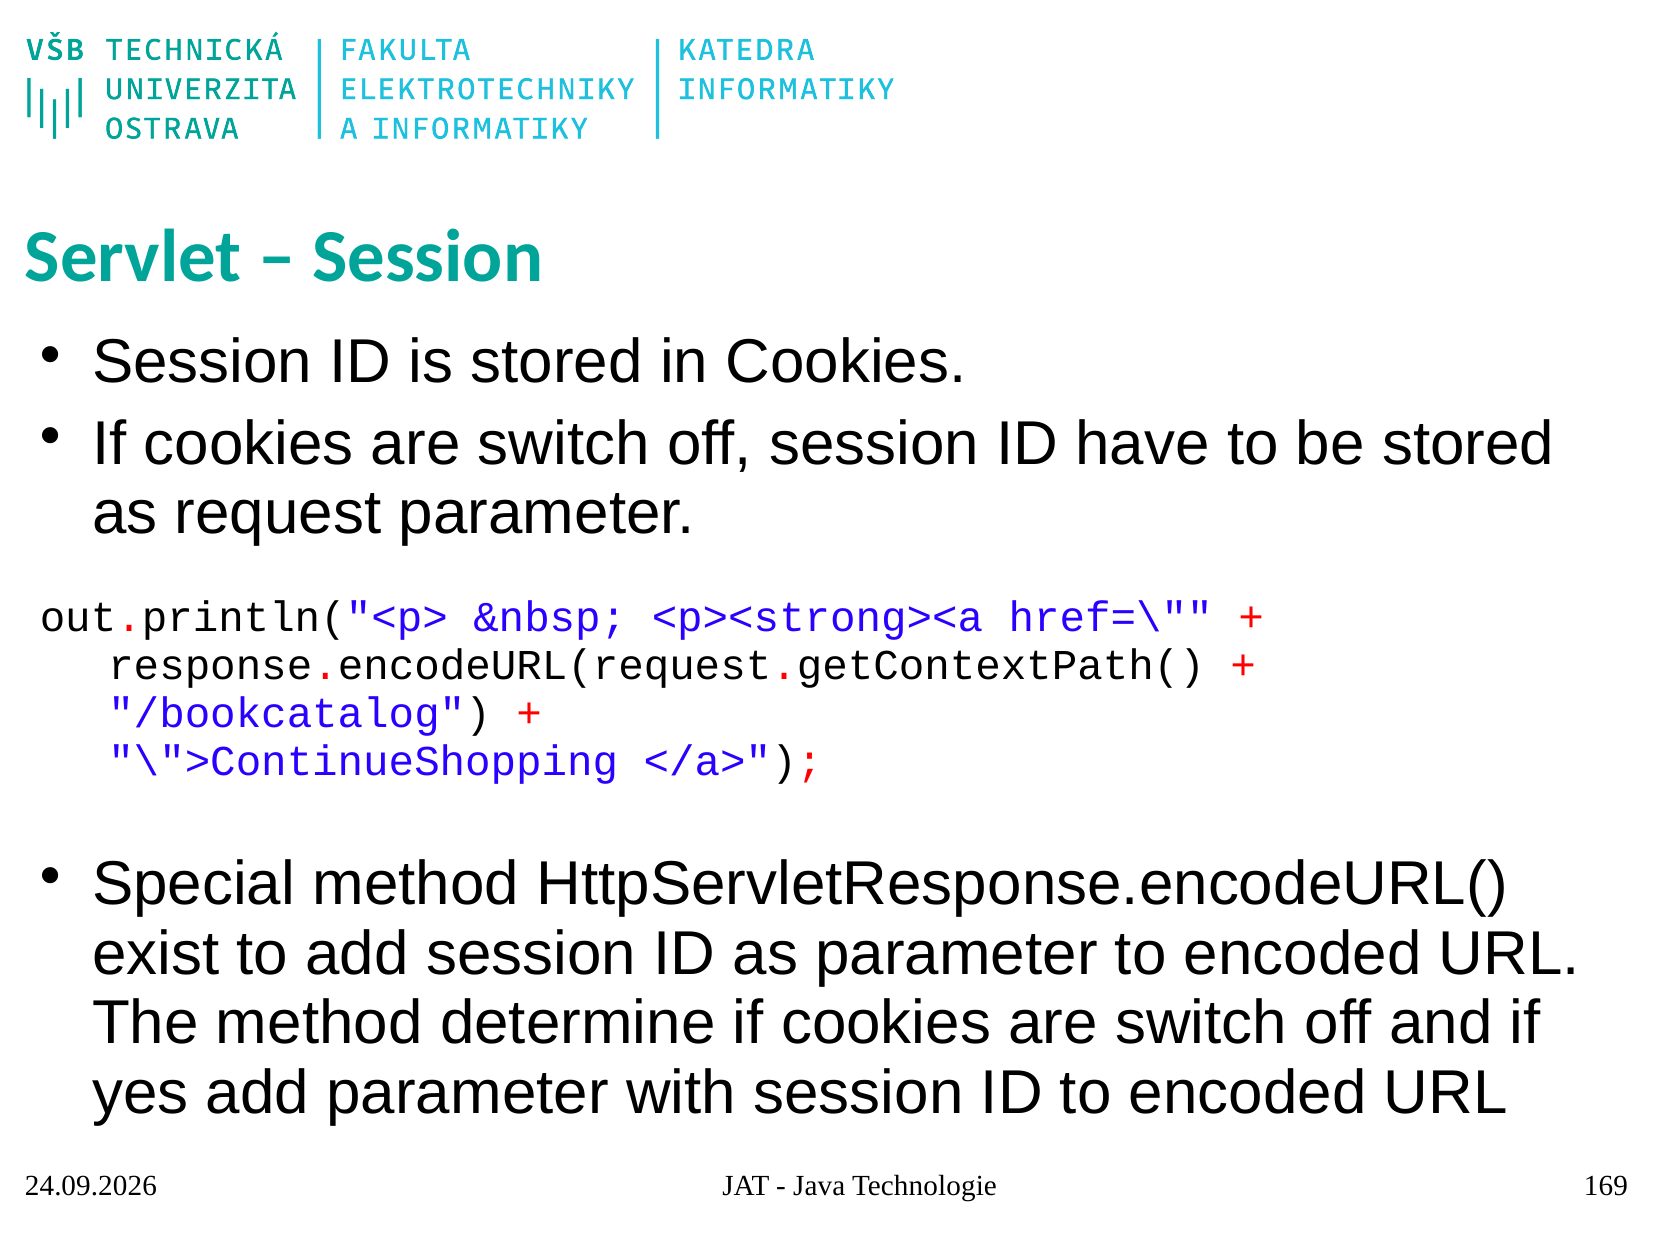

Servlet – Session
# Session ID is stored in Cookies.
If cookies are switch off, session ID have to be stored as request parameter.
out.println("<p> &nbsp; <p><strong><a href=\"" +
		response.encodeURL(request.getContextPath() +
		"/bookcatalog") +
		"\">ContinueShopping </a>");
Special method HttpServletResponse.encodeURL() exist to add session ID as parameter to encoded URL. The method determine if cookies are switch off and if yes add parameter with session ID to encoded URL
JAT - Java Technologie
169